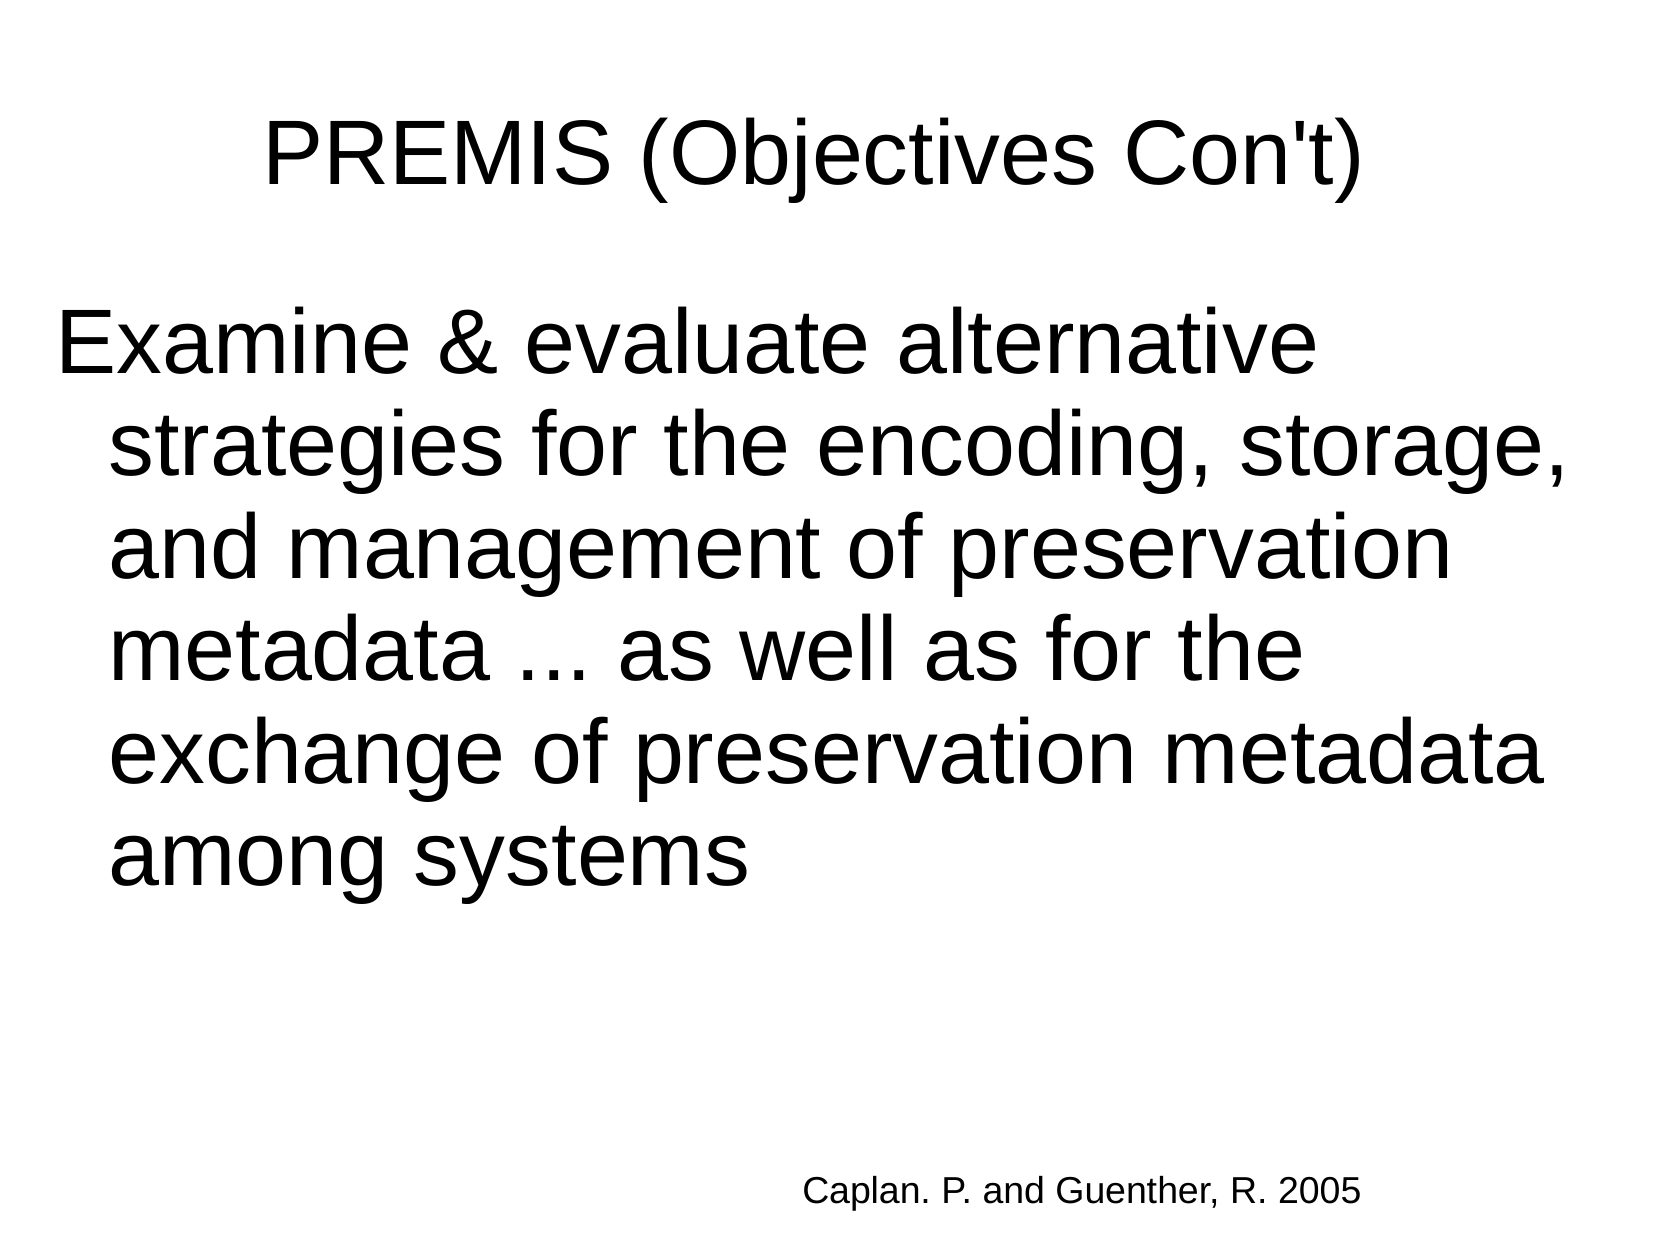

# PREMIS (Objectives Con't)
Examine & evaluate alternative strategies for the encoding, storage, and management of preservation metadata ... as well as for the exchange of preservation metadata among systems
Caplan. P. and Guenther, R. 2005